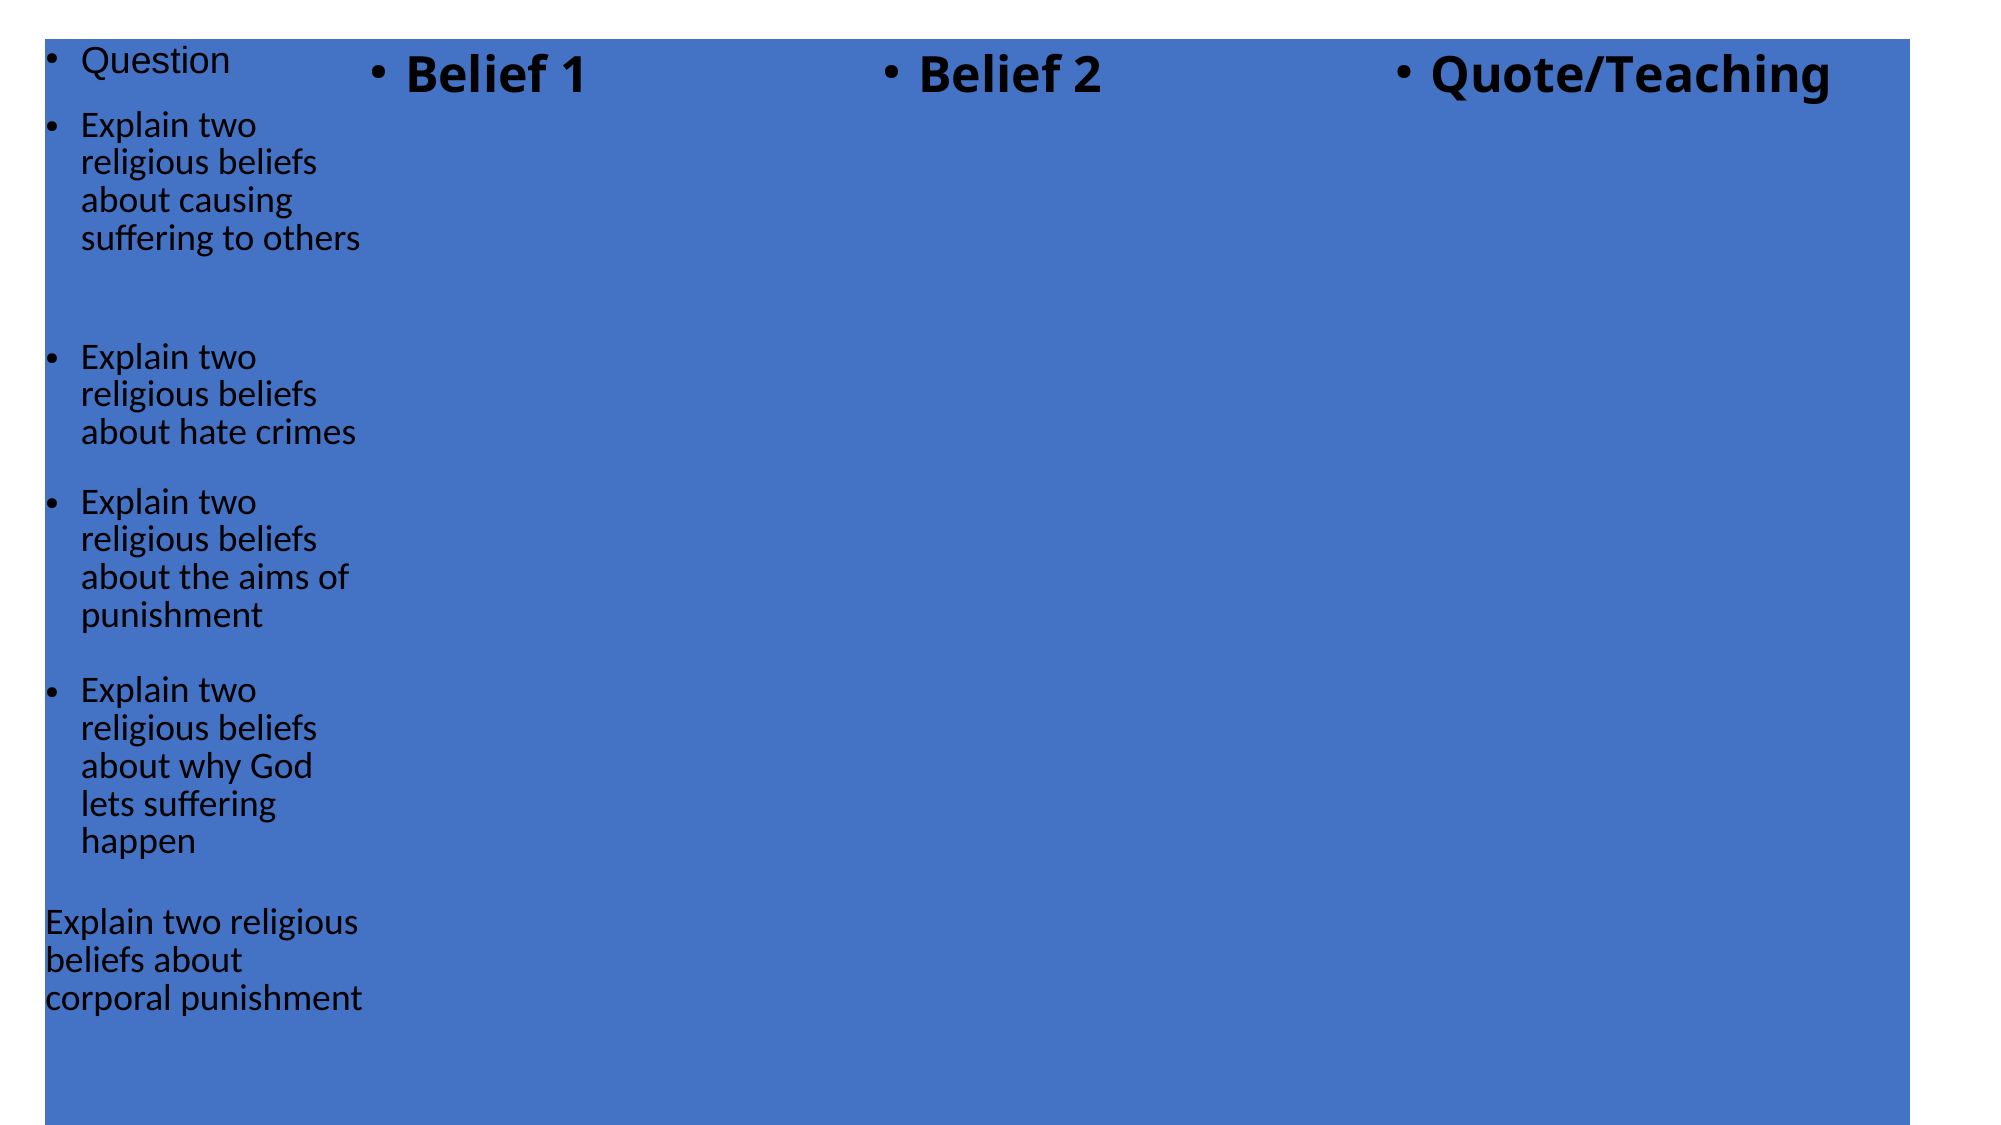

| Question | Belief 1 | Belief 2 | Quote/Teaching |
| --- | --- | --- | --- |
| Explain two religious beliefs about causing suffering to others | | | |
| Explain two religious beliefs about hate crimes | | | |
| Explain two religious beliefs about the aims of punishment | | | |
| Explain two religious beliefs about why God lets suffering happen | | | |
| Explain two religious beliefs about corporal punishment | | | |